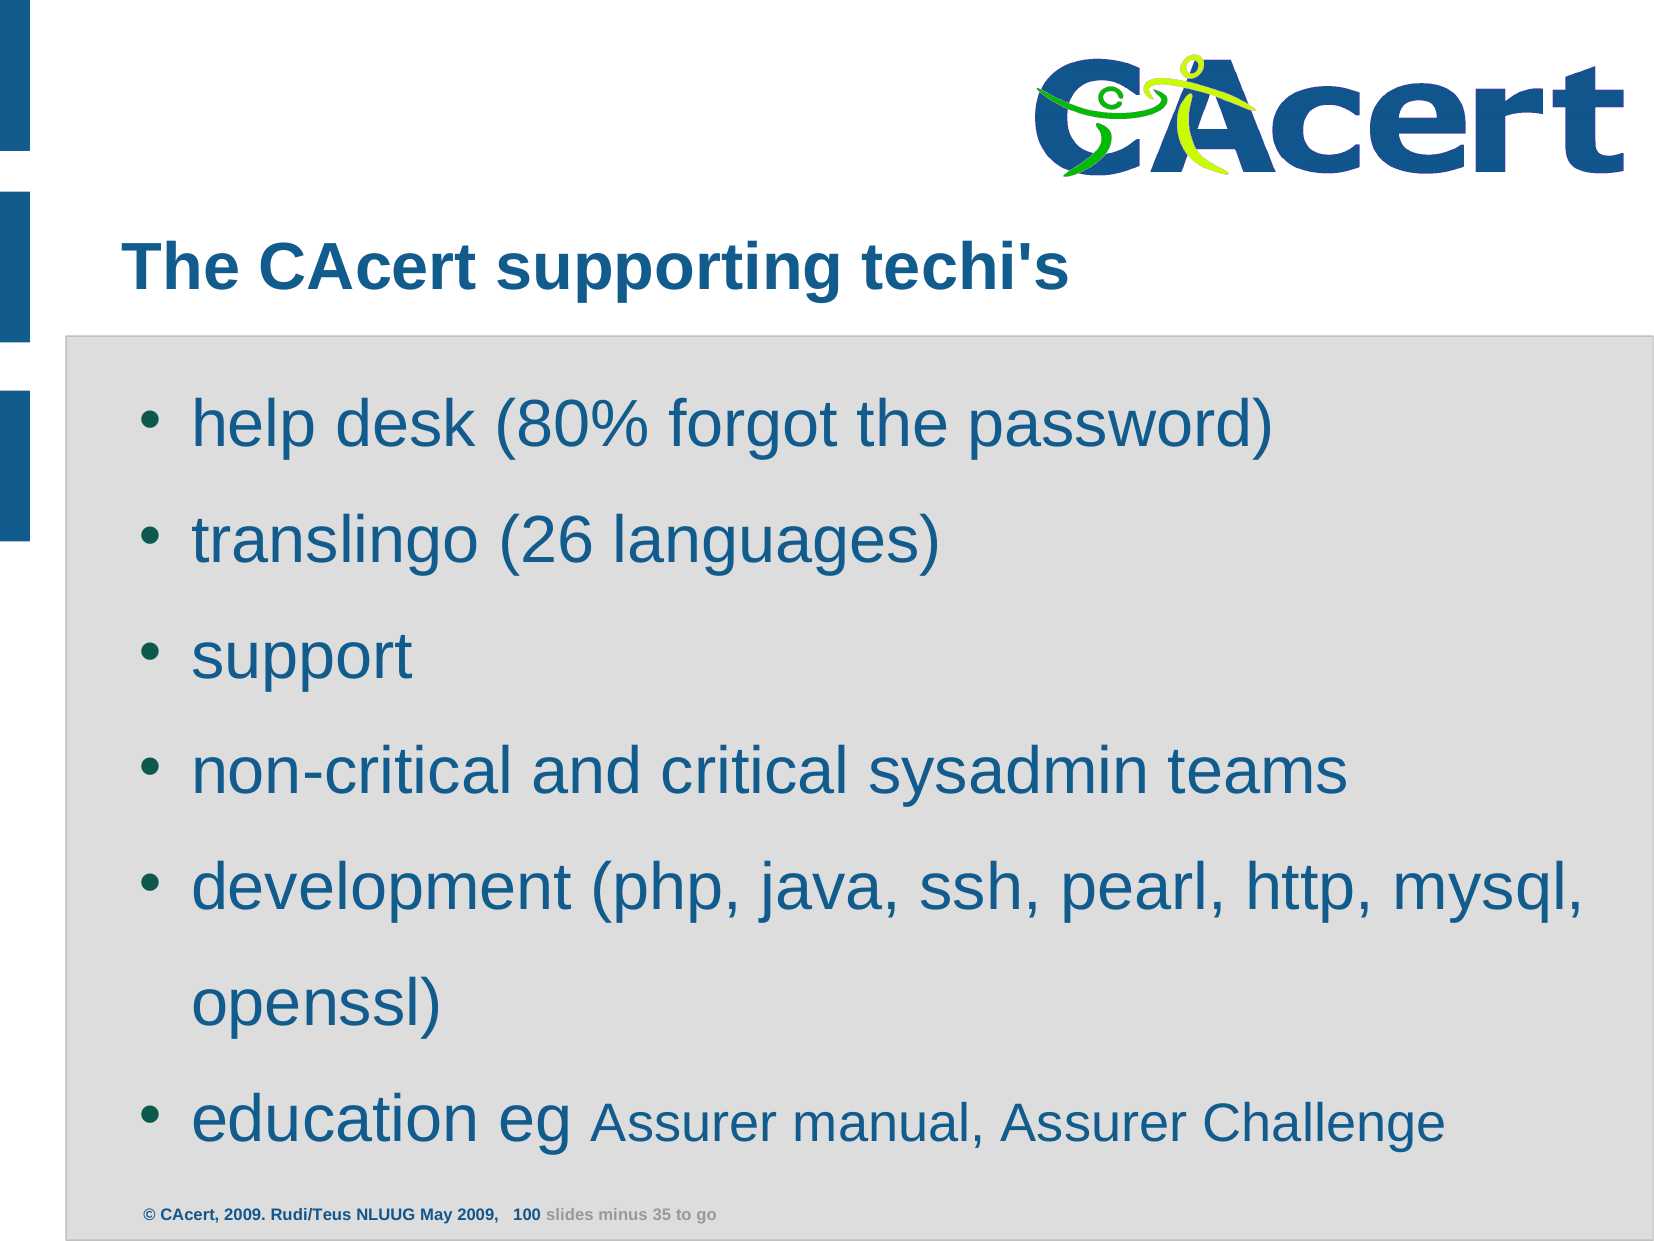

# The CAcert supporting techi's
help desk (80% forgot the password)
translingo (26 languages)
support
non-critical and critical sysadmin teams
development (php, java, ssh, pearl, http, mysql, openssl)
education eg Assurer manual, Assurer Challenge